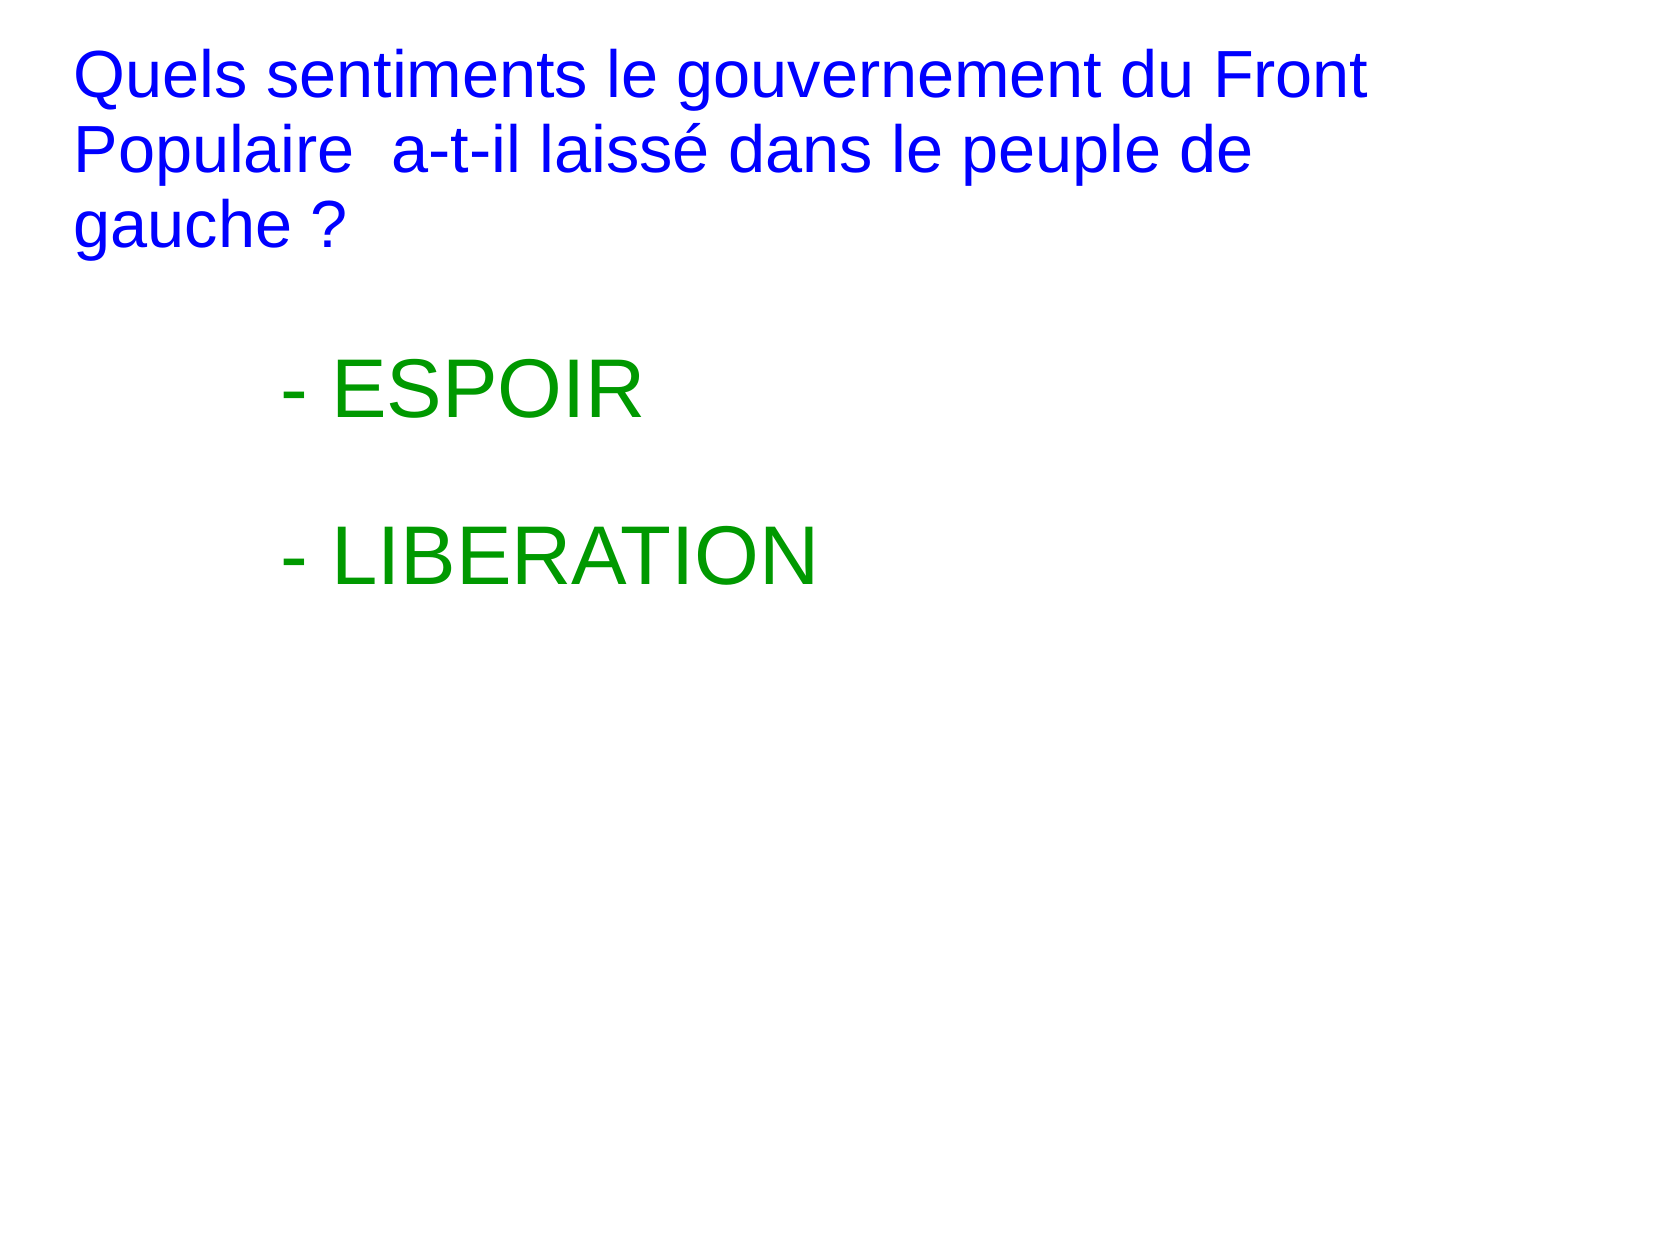

Quels sentiments le gouvernement du Front Populaire a-t-il laissé dans le peuple de gauche ?
- ESPOIR
- LIBERATION